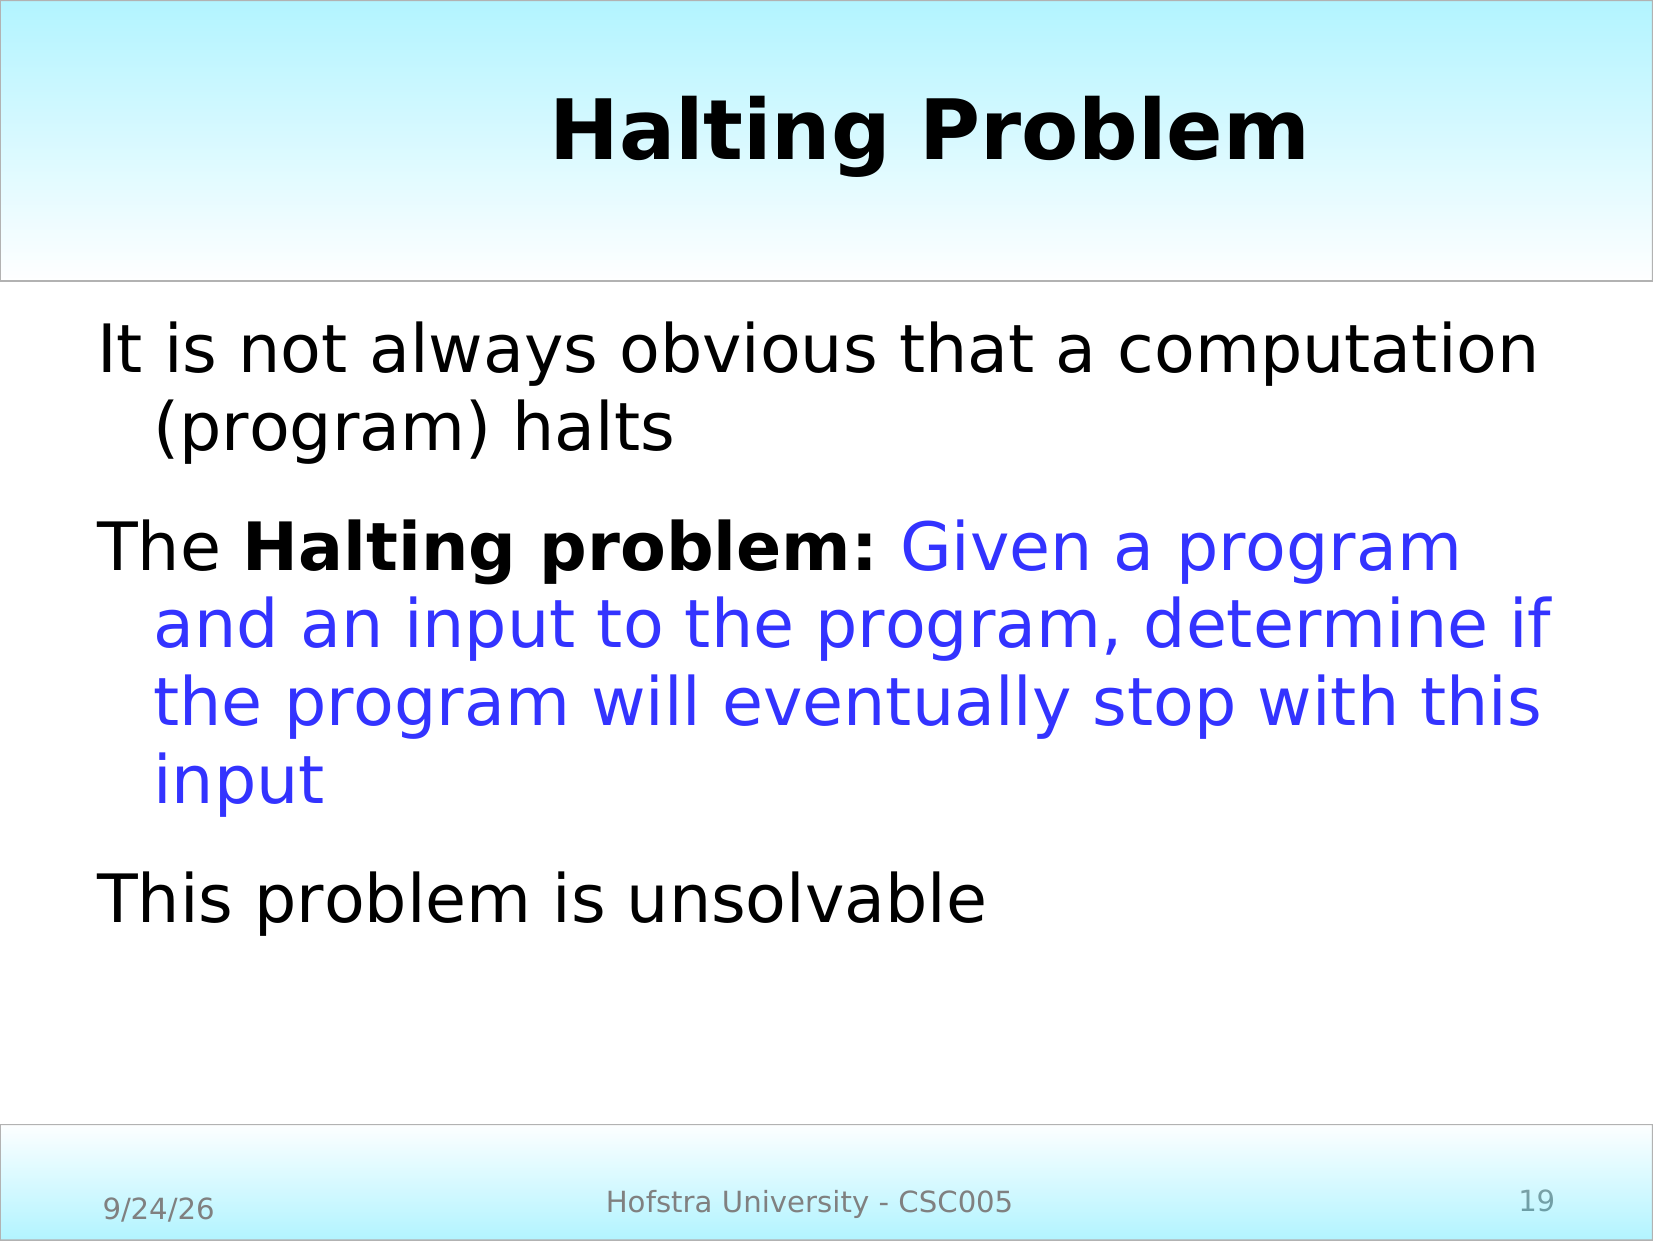

# Halting Problem
It is not always obvious that a computation (program) halts
The Halting problem: Given a program and an input to the program, determine if the program will eventually stop with this input
This problem is unsolvable
19
Hofstra University - CSC005